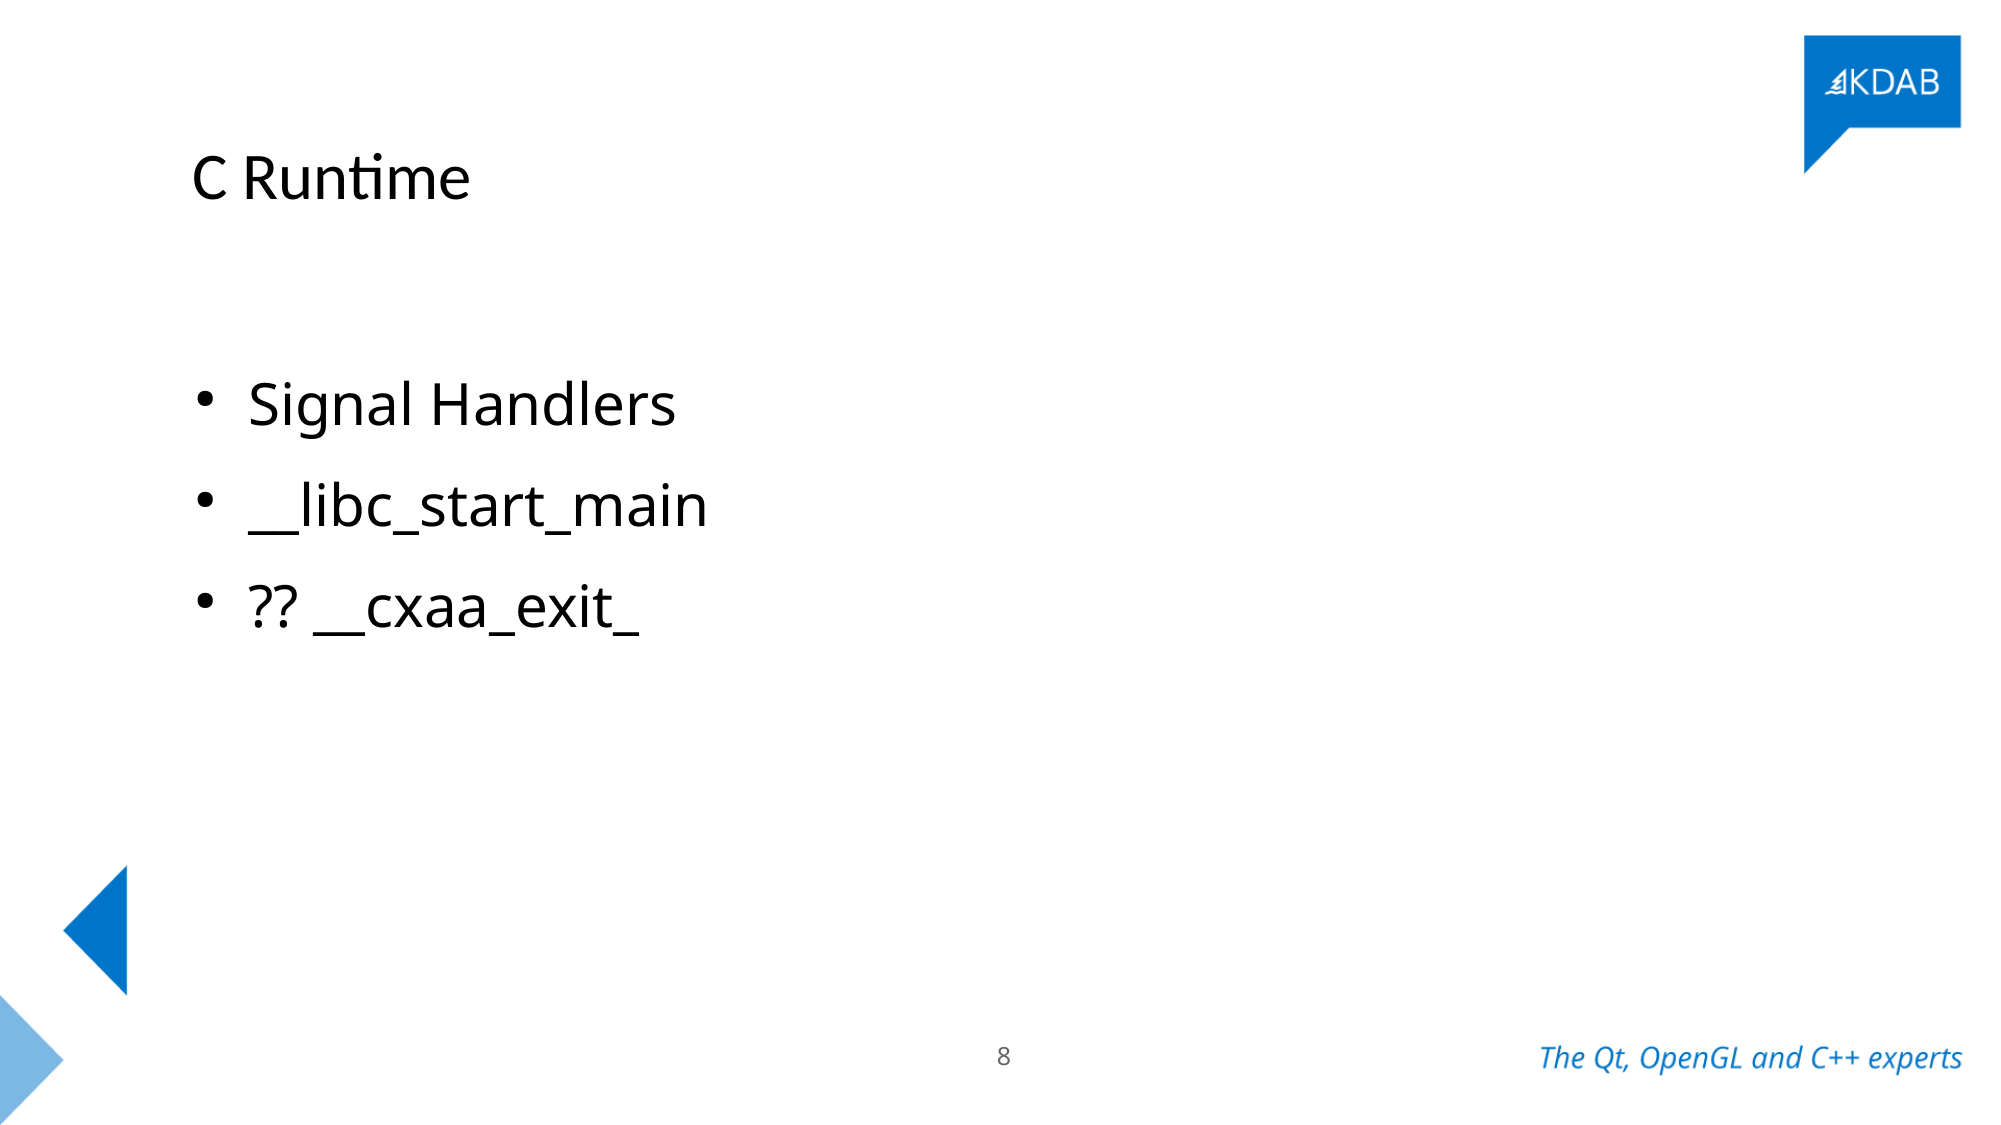

# C Runtime
Signal Handlers
__libc_start_main
?? __cxaa_exit_